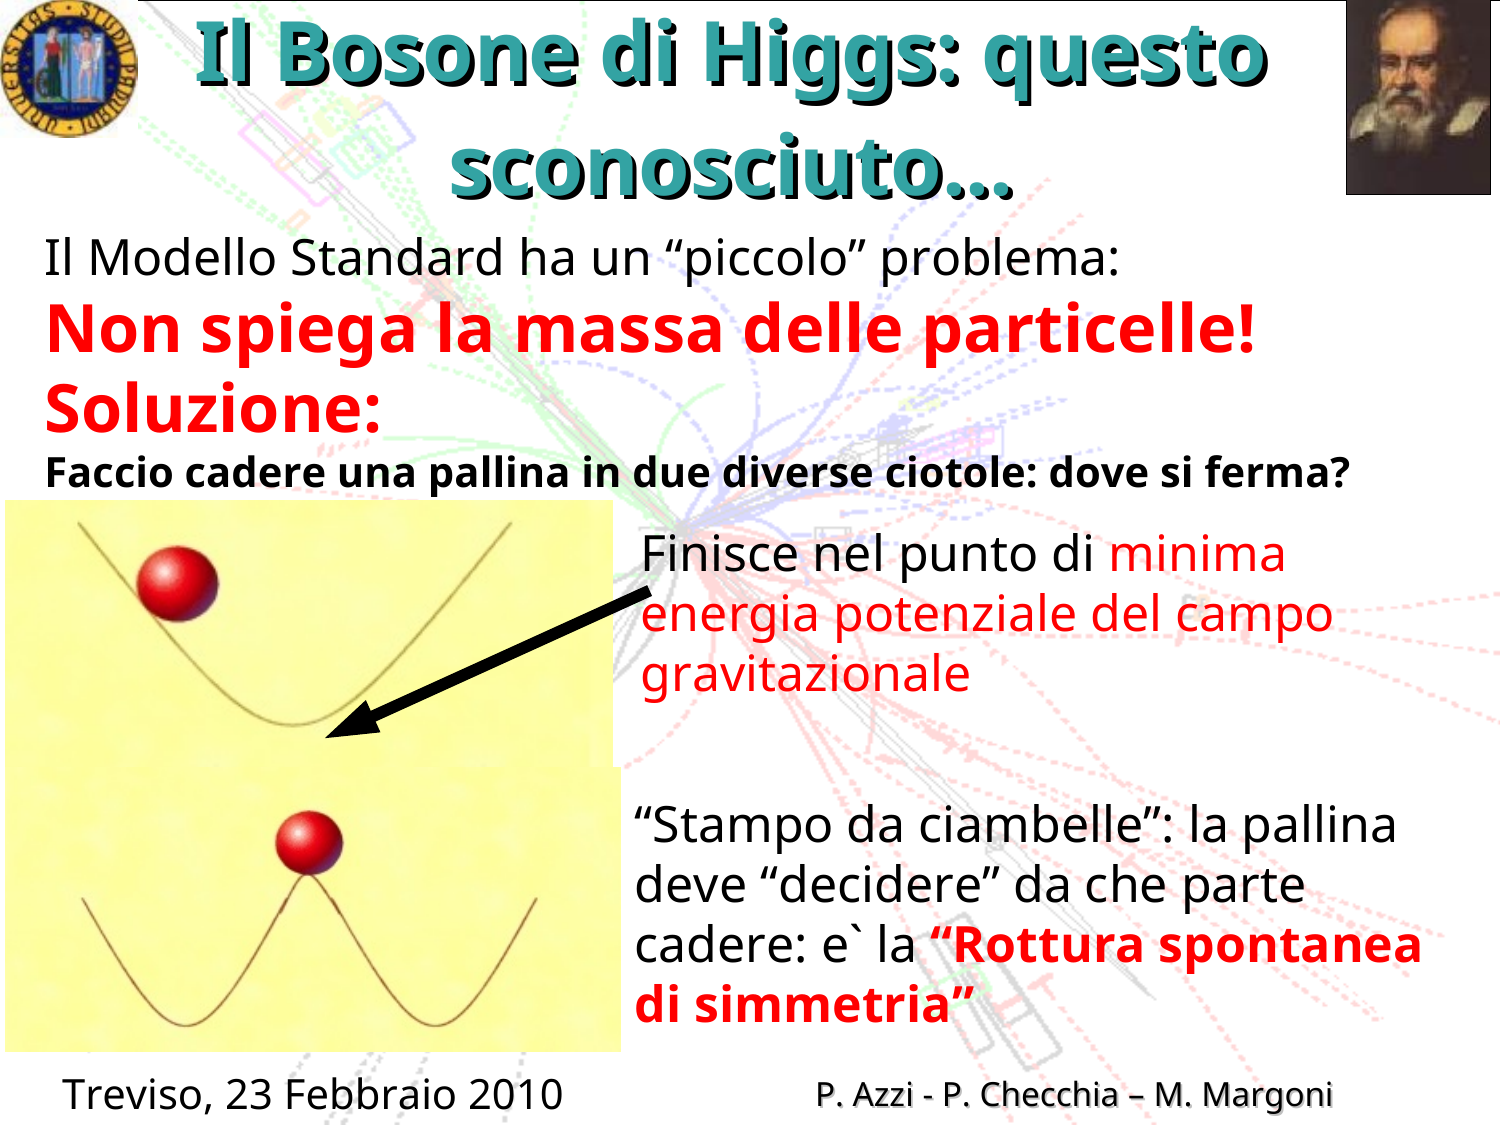

# Il Bosone di Higgs: questo sconosciuto...
Il Modello Standard ha un “piccolo” problema:
Non spiega la massa delle particelle!
Soluzione:
Faccio cadere una pallina in due diverse ciotole: dove si ferma?
Finisce nel punto di minima energia potenziale del campo gravitazionale
“Stampo da ciambelle”: la pallina deve “decidere” da che parte cadere: e` la “Rottura spontanea di simmetria”